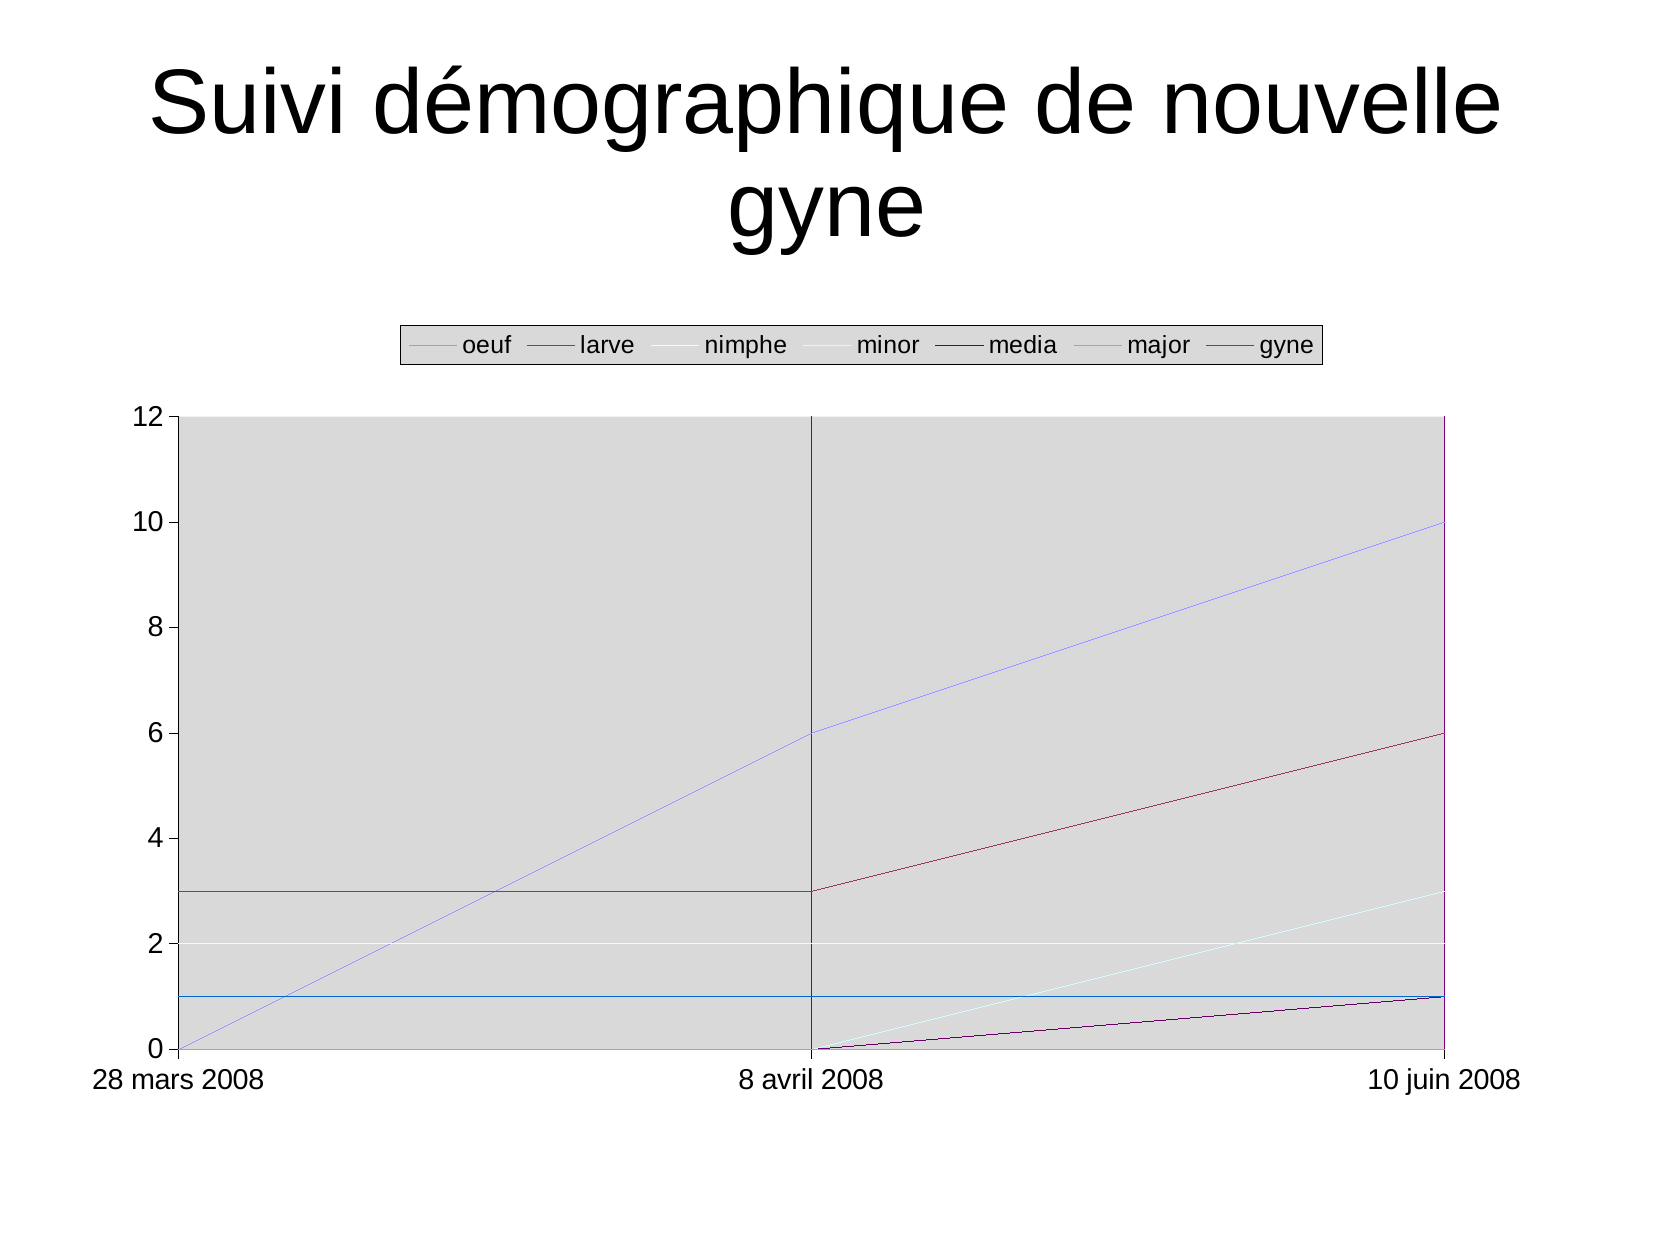

# Suivi démographique de nouvelle gyne
### Chart: Titre principal
| Category | Colonne 1 | Colonne 2 | Colonne 3 |
|---|---|---|---|
| Ligne 1 | 9.1 | 3.2 | 4.54 |
| Ligne 2 | 2.4 | 8.8 | 9.65 |
| Ligne 3 | 3.1 | 1.5 | 3.7 |
| Ligne 4 | 4.3 | 9.02 | 6.2 |
### Chart
| Category | oeuf | larve | nimphe | minor | media | major | gyne |
|---|---|---|---|---|---|---|---|
| 28 mars 2008 | 0.0 | 3.0 | 2.0 | 0.0 | 0.0 | 0.0 | 1.0 |
| 8 avril 2008 | 6.0 | 3.0 | 2.0 | 0.0 | 0.0 | 0.0 | 1.0 |
| 10 juin 2008 | 10.0 | 6.0 | 2.0 | 3.0 | 1.0 | 0.0 | 1.0 |